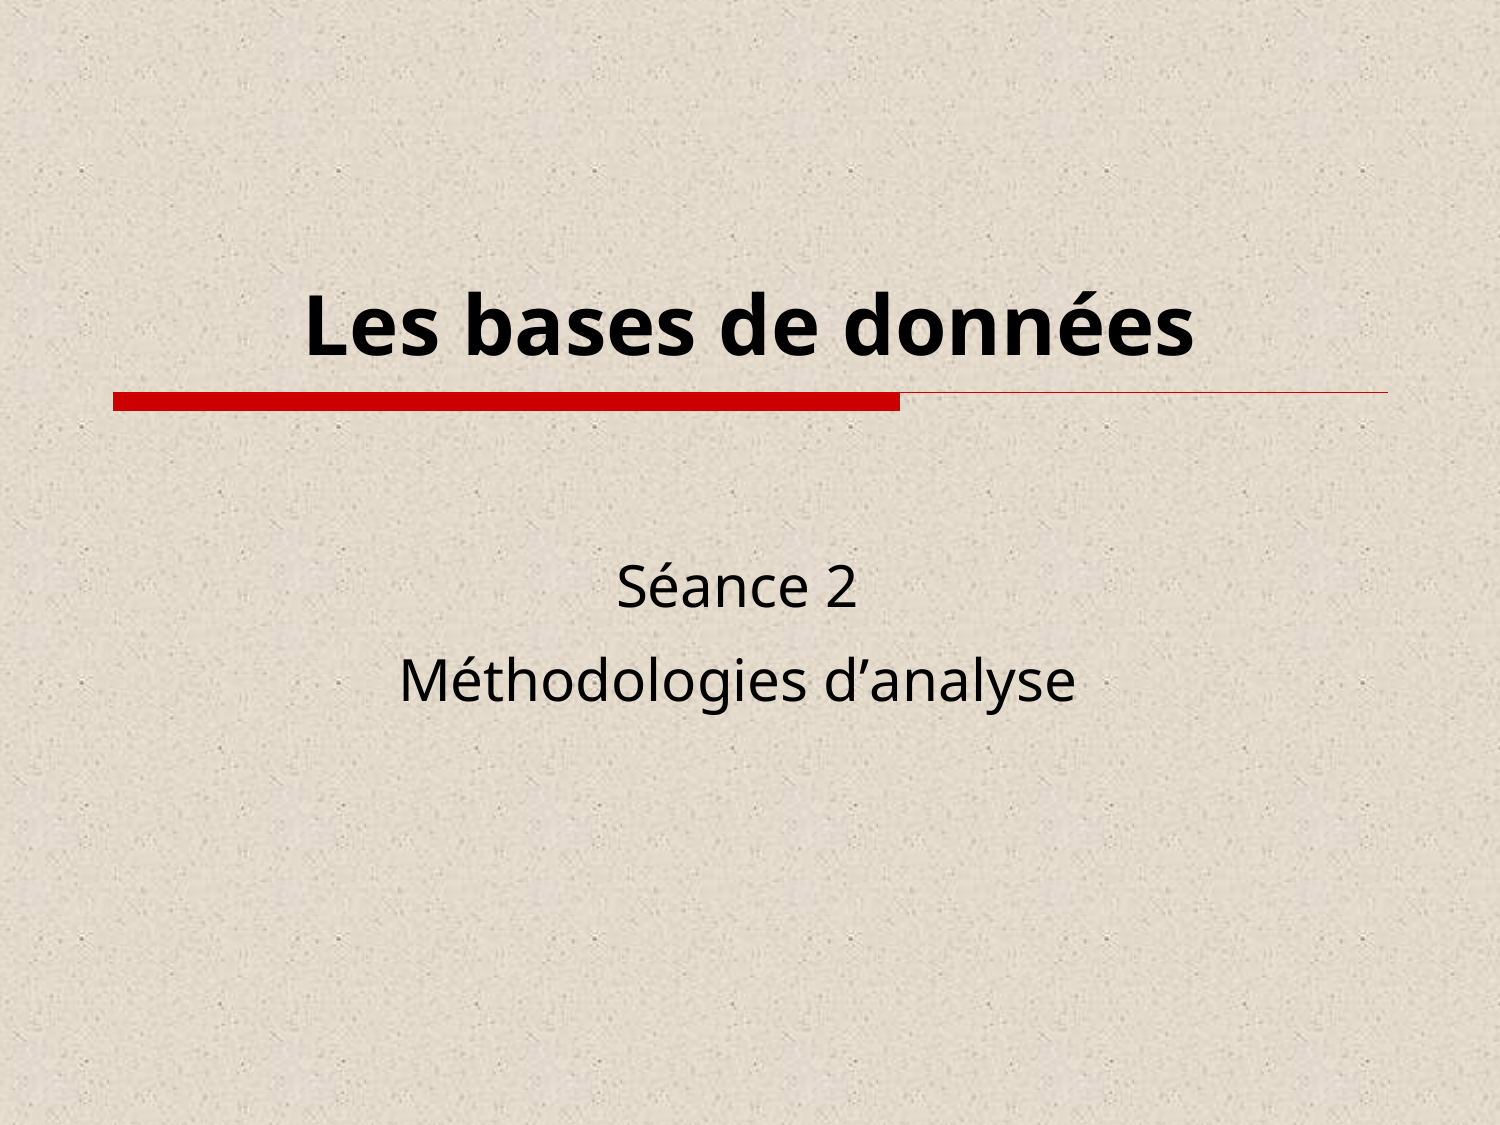

# Les bases de données
Séance 2
Méthodologies d’analyse